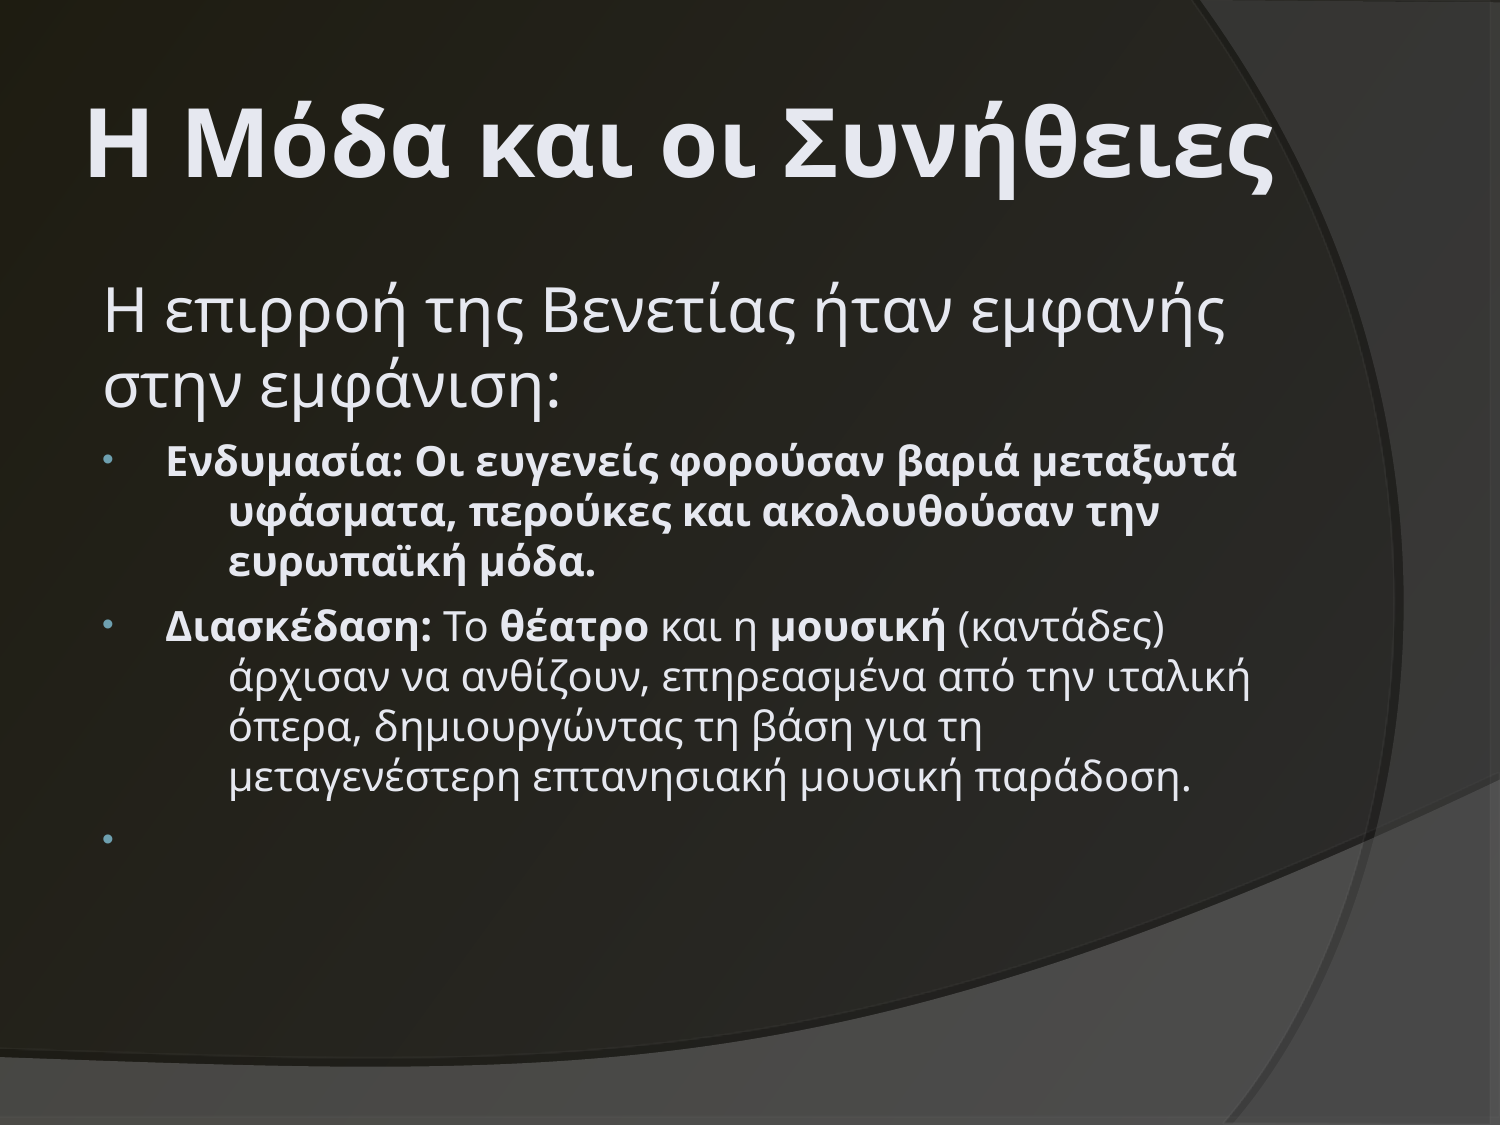

# Η Μόδα και οι Συνήθειες
Η επιρροή της Βενετίας ήταν εμφανής στην εμφάνιση:
Ενδυμασία: Οι ευγενείς φορούσαν βαριά μεταξωτά υφάσματα, περούκες και ακολουθούσαν την ευρωπαϊκή μόδα.
Διασκέδαση: Το θέατρο και η μουσική (καντάδες) άρχισαν να ανθίζουν, επηρεασμένα από την ιταλική όπερα, δημιουργώντας τη βάση για τη μεταγενέστερη επτανησιακή μουσική παράδοση.